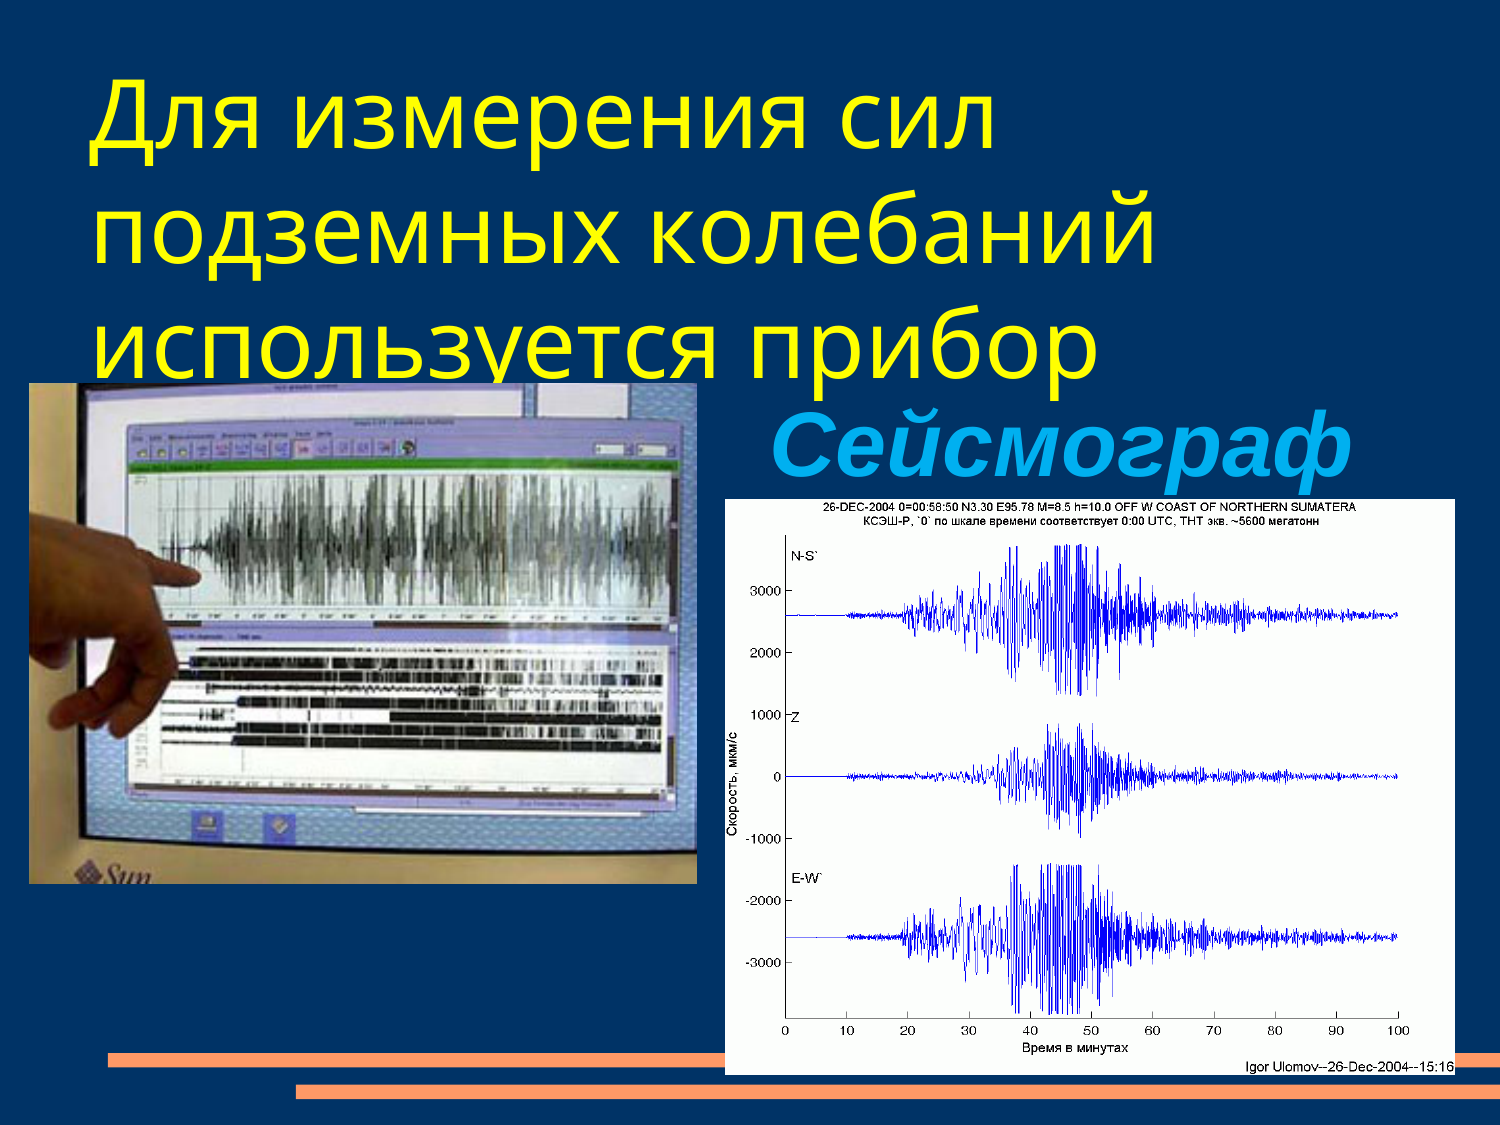

# Для измерения сил подземных колебаний используется прибор
Сейсмограф